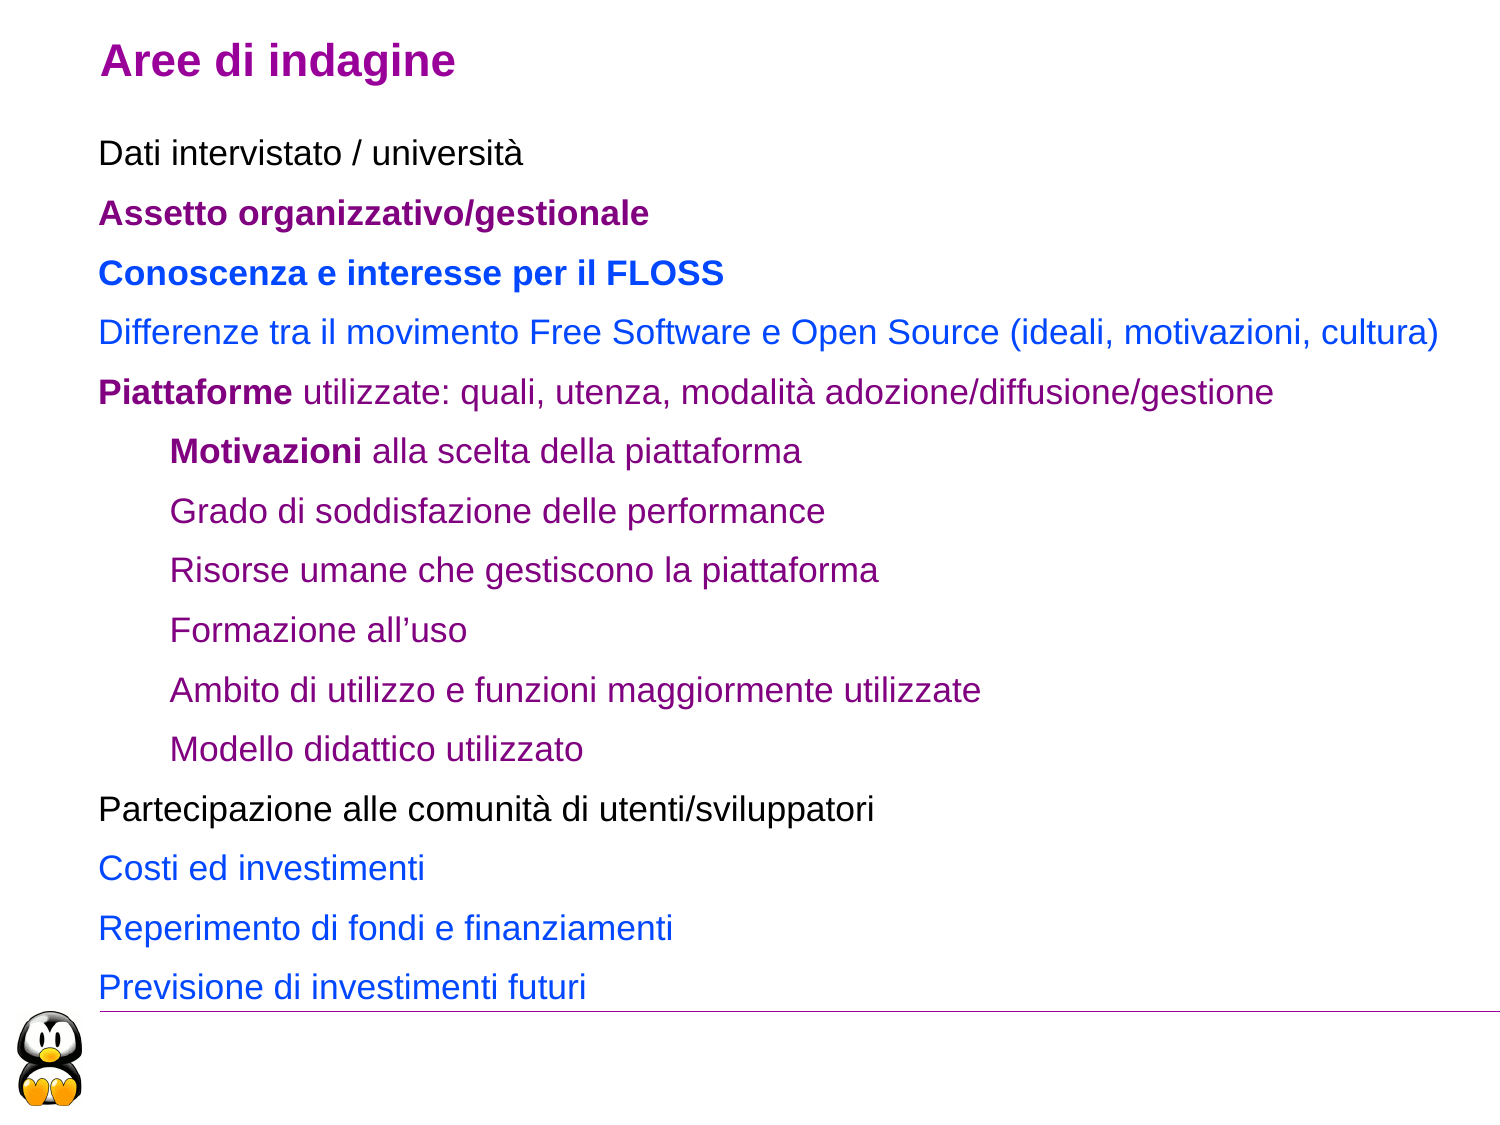

# Aree di indagine
Dati intervistato / università
Assetto organizzativo/gestionale
Conoscenza e interesse per il FLOSS
Differenze tra il movimento Free Software e Open Source (ideali, motivazioni, cultura)
Piattaforme utilizzate: quali, utenza, modalità adozione/diffusione/gestione
 Motivazioni alla scelta della piattaforma
 Grado di soddisfazione delle performance
 Risorse umane che gestiscono la piattaforma
 Formazione all’uso
 Ambito di utilizzo e funzioni maggiormente utilizzate
 Modello didattico utilizzato
Partecipazione alle comunità di utenti/sviluppatori
Costi ed investimenti
Reperimento di fondi e finanziamenti
Previsione di investimenti futuri